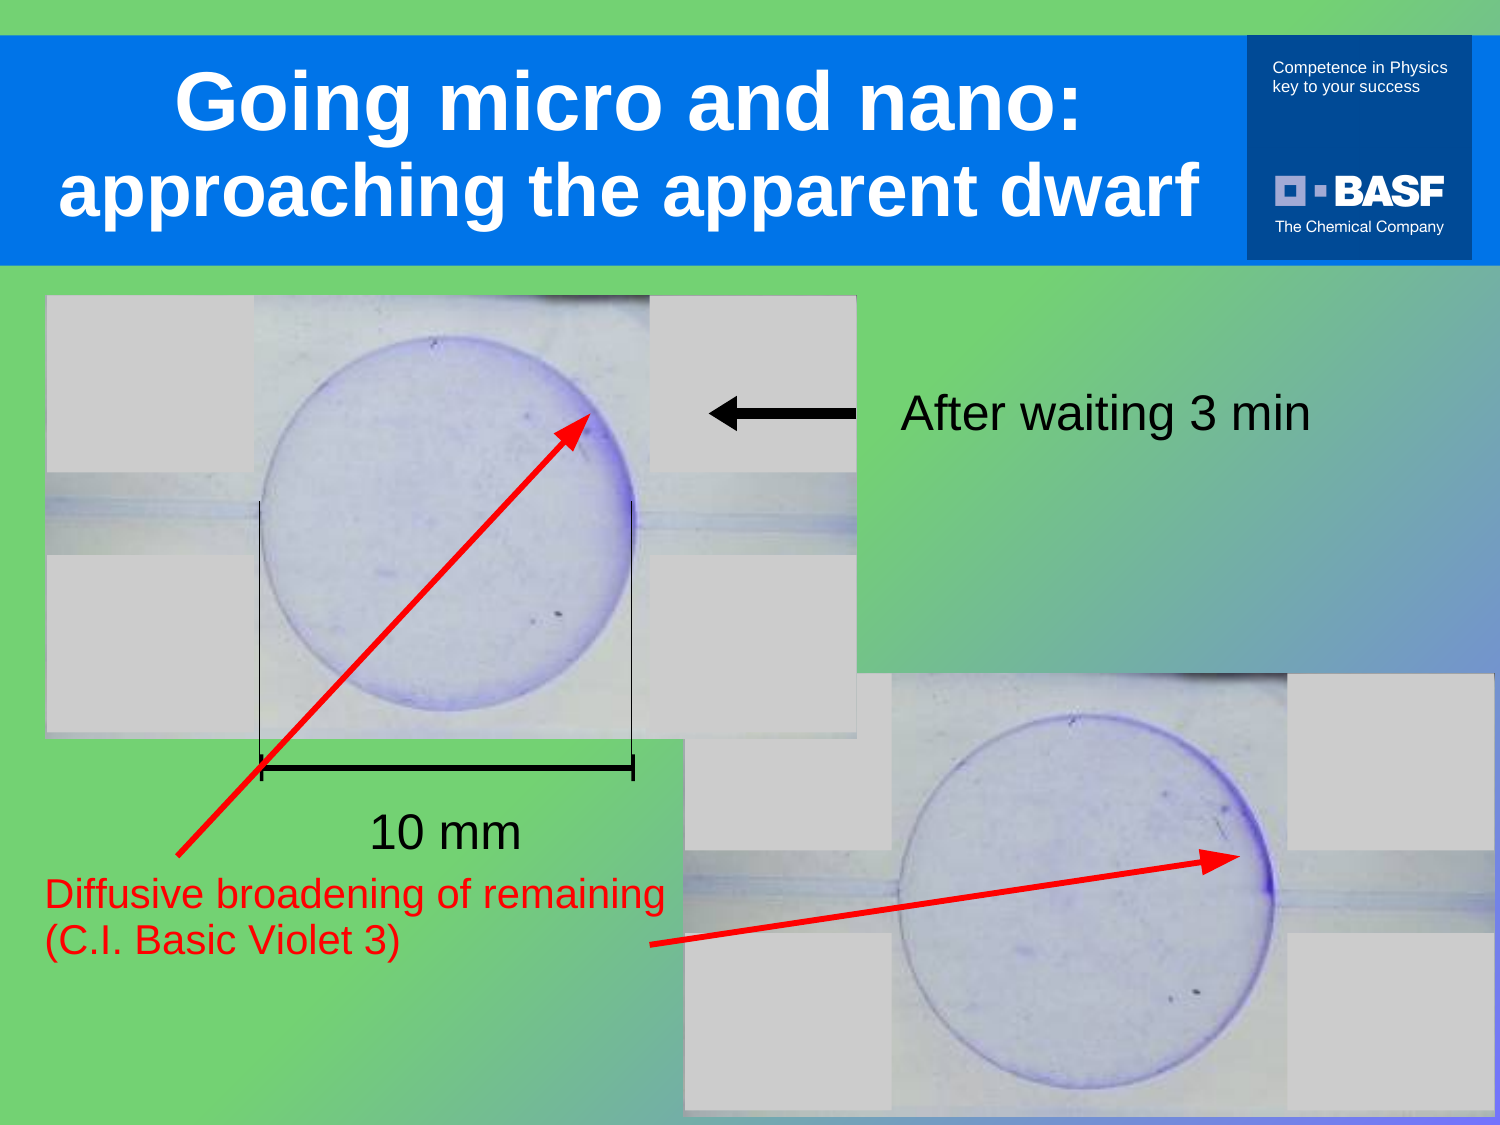

# Going micro and nano: approaching the apparent dwarf
After waiting 3 min
10 mm
Diffusive broadening of remaining
(C.I. Basic Violet 3)